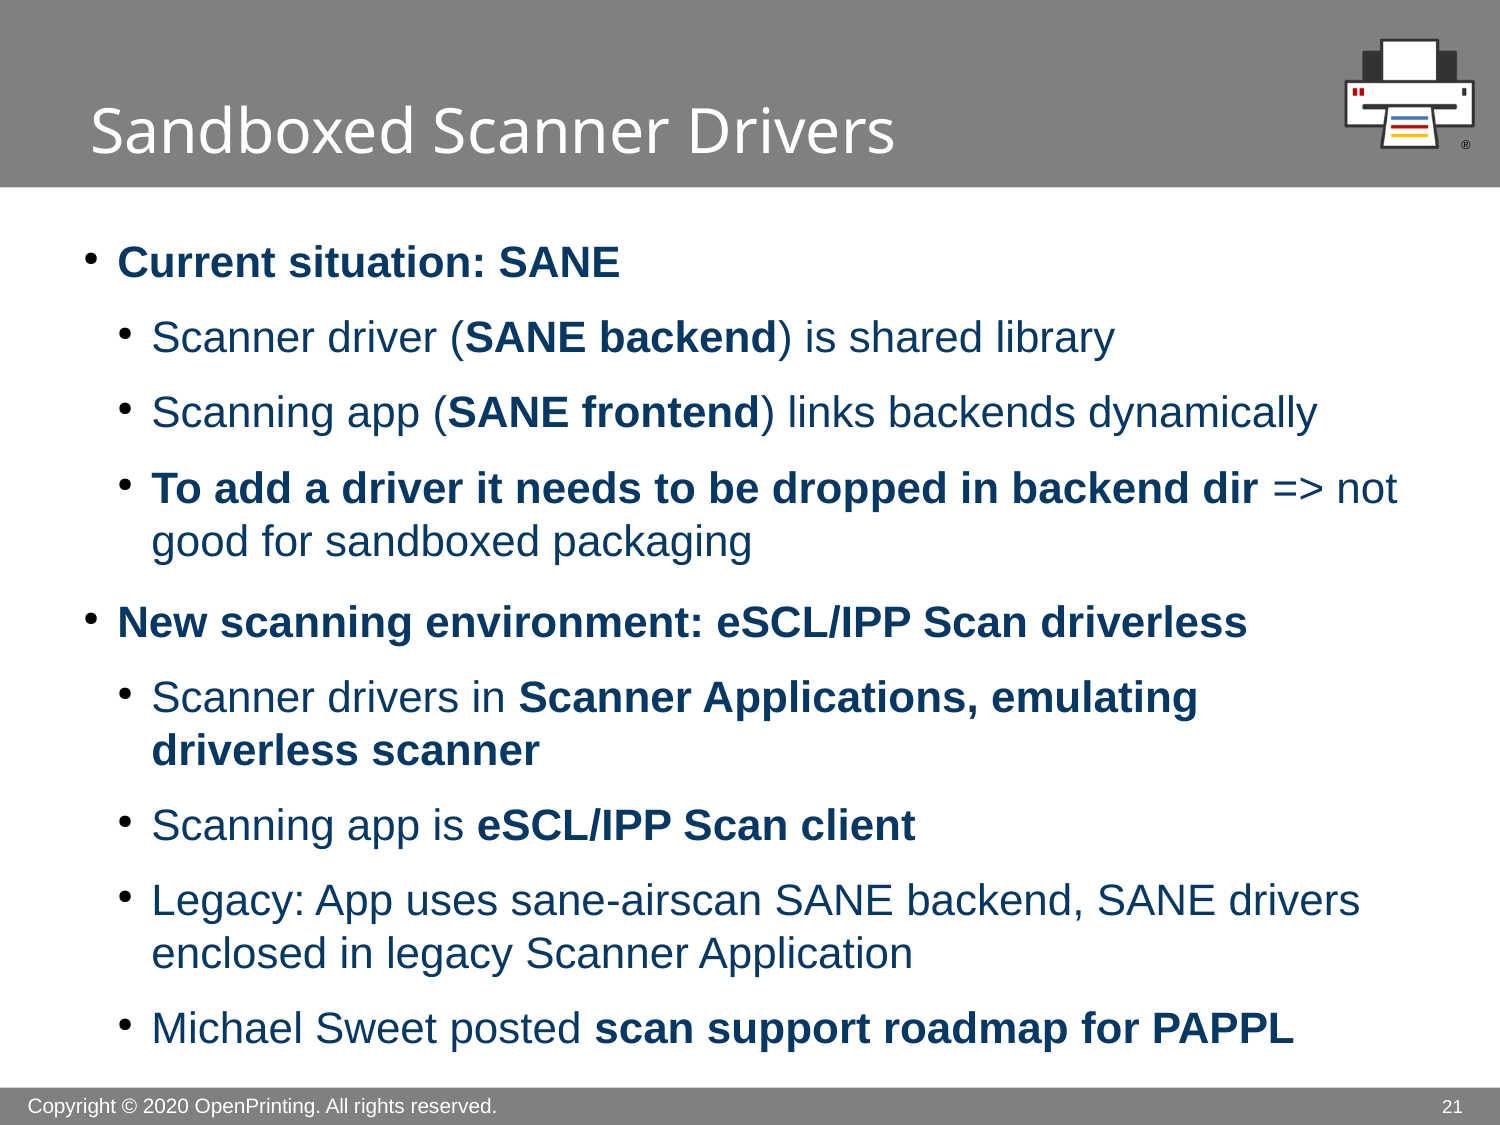

Sandboxed Scanner Drivers
# Current situation: SANE
Scanner driver (SANE backend) is shared library
Scanning app (SANE frontend) links backends dynamically
To add a driver it needs to be dropped in backend dir => not good for sandboxed packaging
New scanning environment: eSCL/IPP Scan driverless
Scanner drivers in Scanner Applications, emulating driverless scanner
Scanning app is eSCL/IPP Scan client
Legacy: App uses sane-airscan SANE backend, SANE drivers enclosed in legacy Scanner Application
Michael Sweet posted scan support roadmap for PAPPL